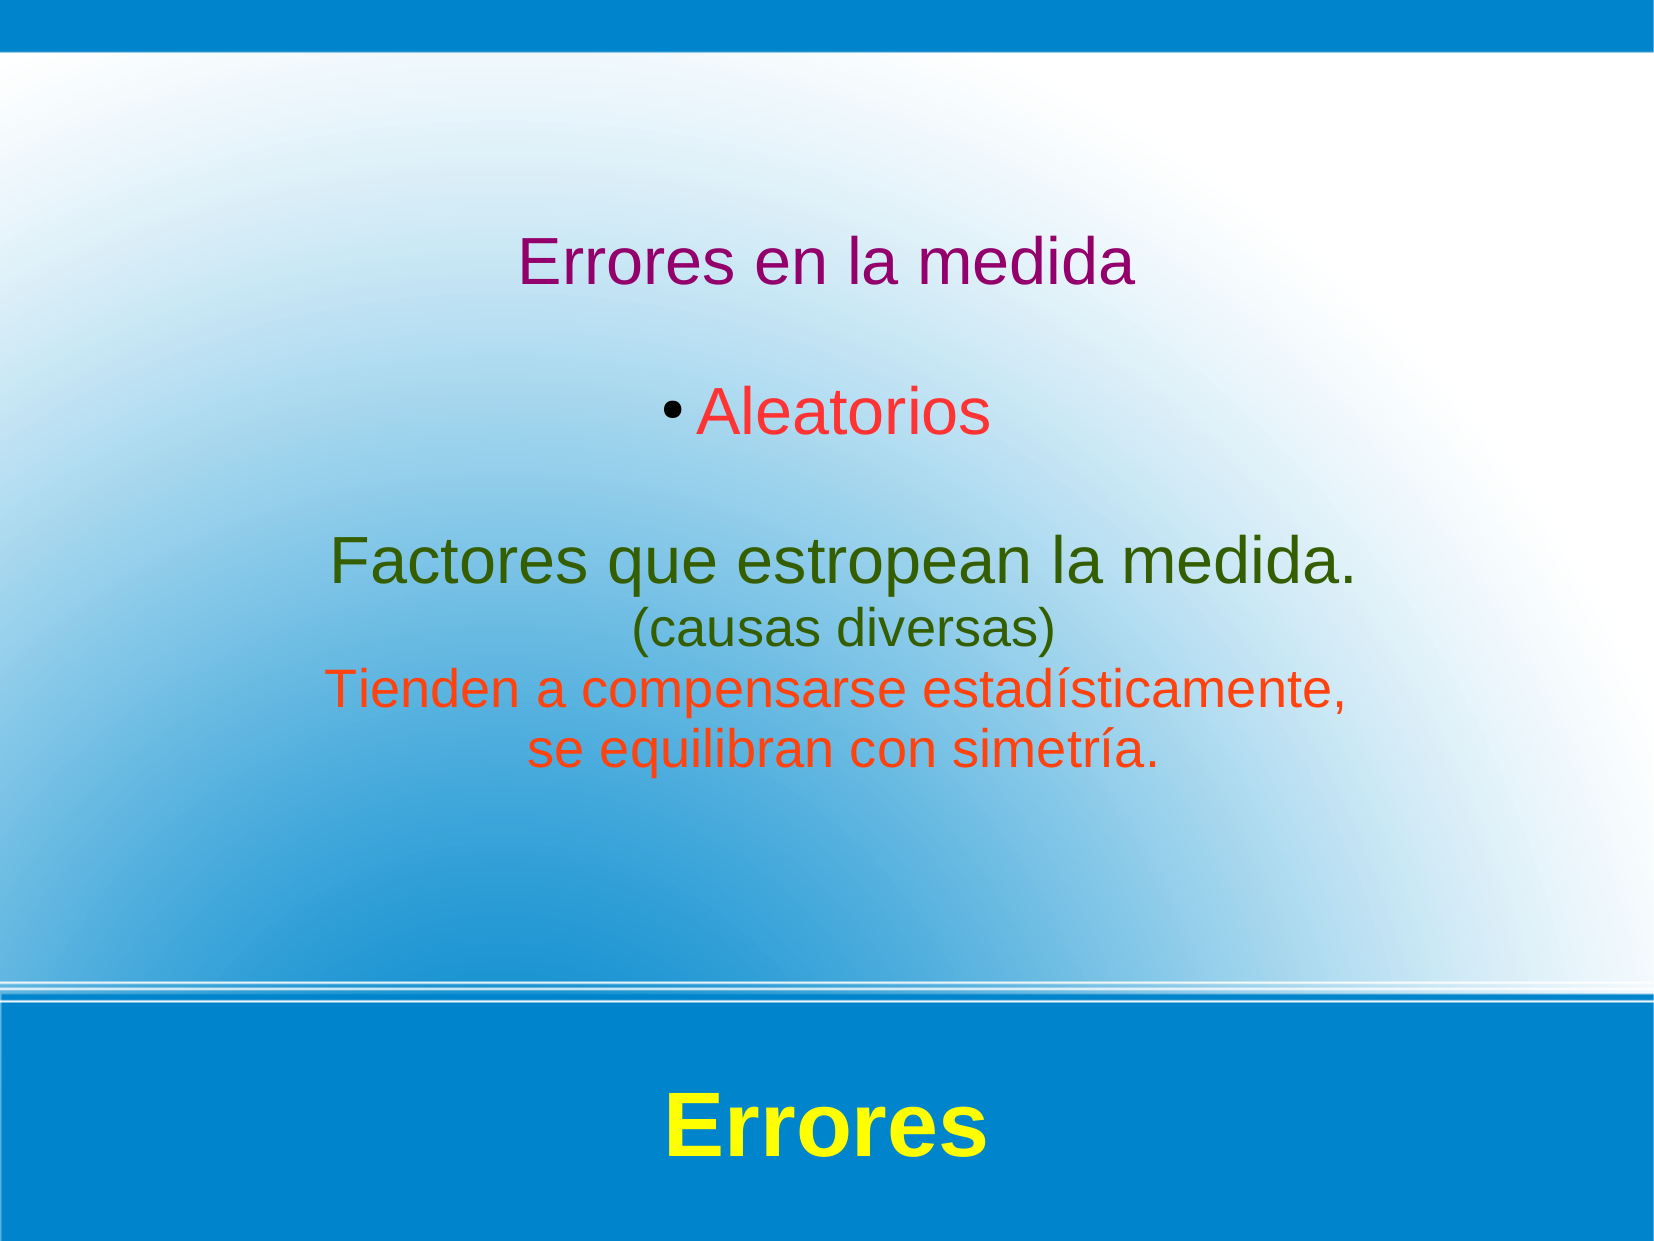

Errores en la medida
Aleatorios
Factores que estropean la medida.
(causas diversas)
Tienden a compensarse estadísticamente,
se equilibran con simetría.
# Errores